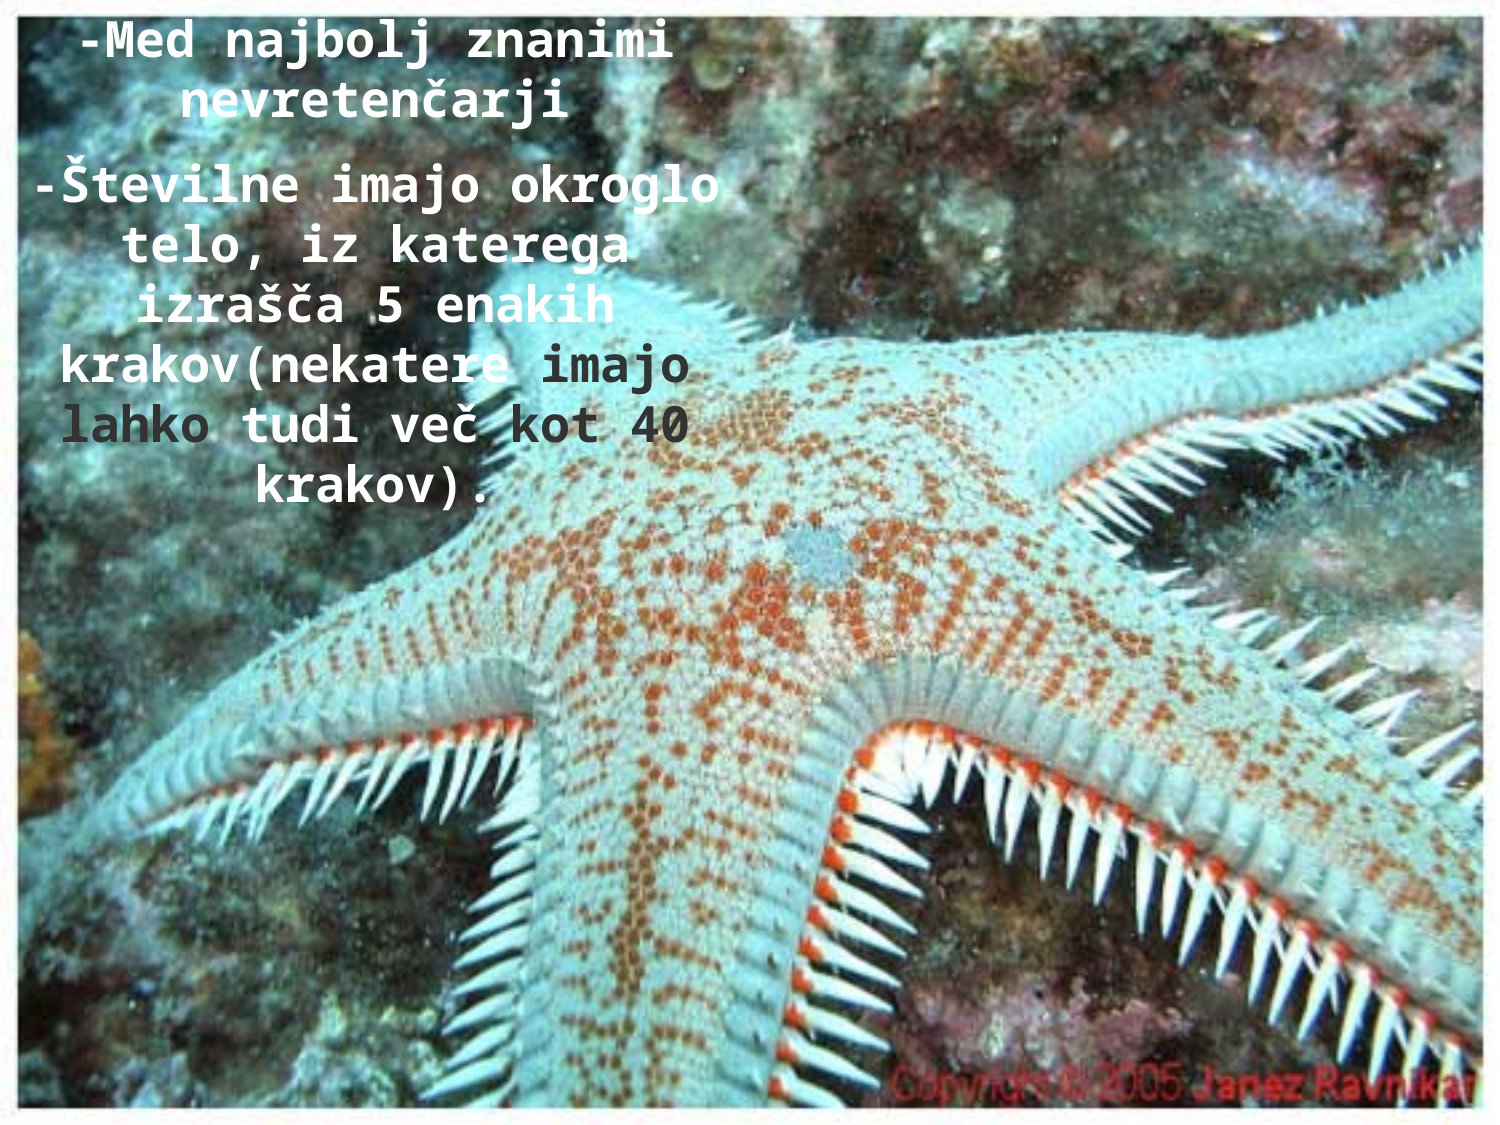

-Med najbolj znanimi nevretenčarji
-Številne imajo okroglo telo, iz katerega izrašča 5 enakih krakov(nekatere imajo lahko tudi več kot 40 krakov).